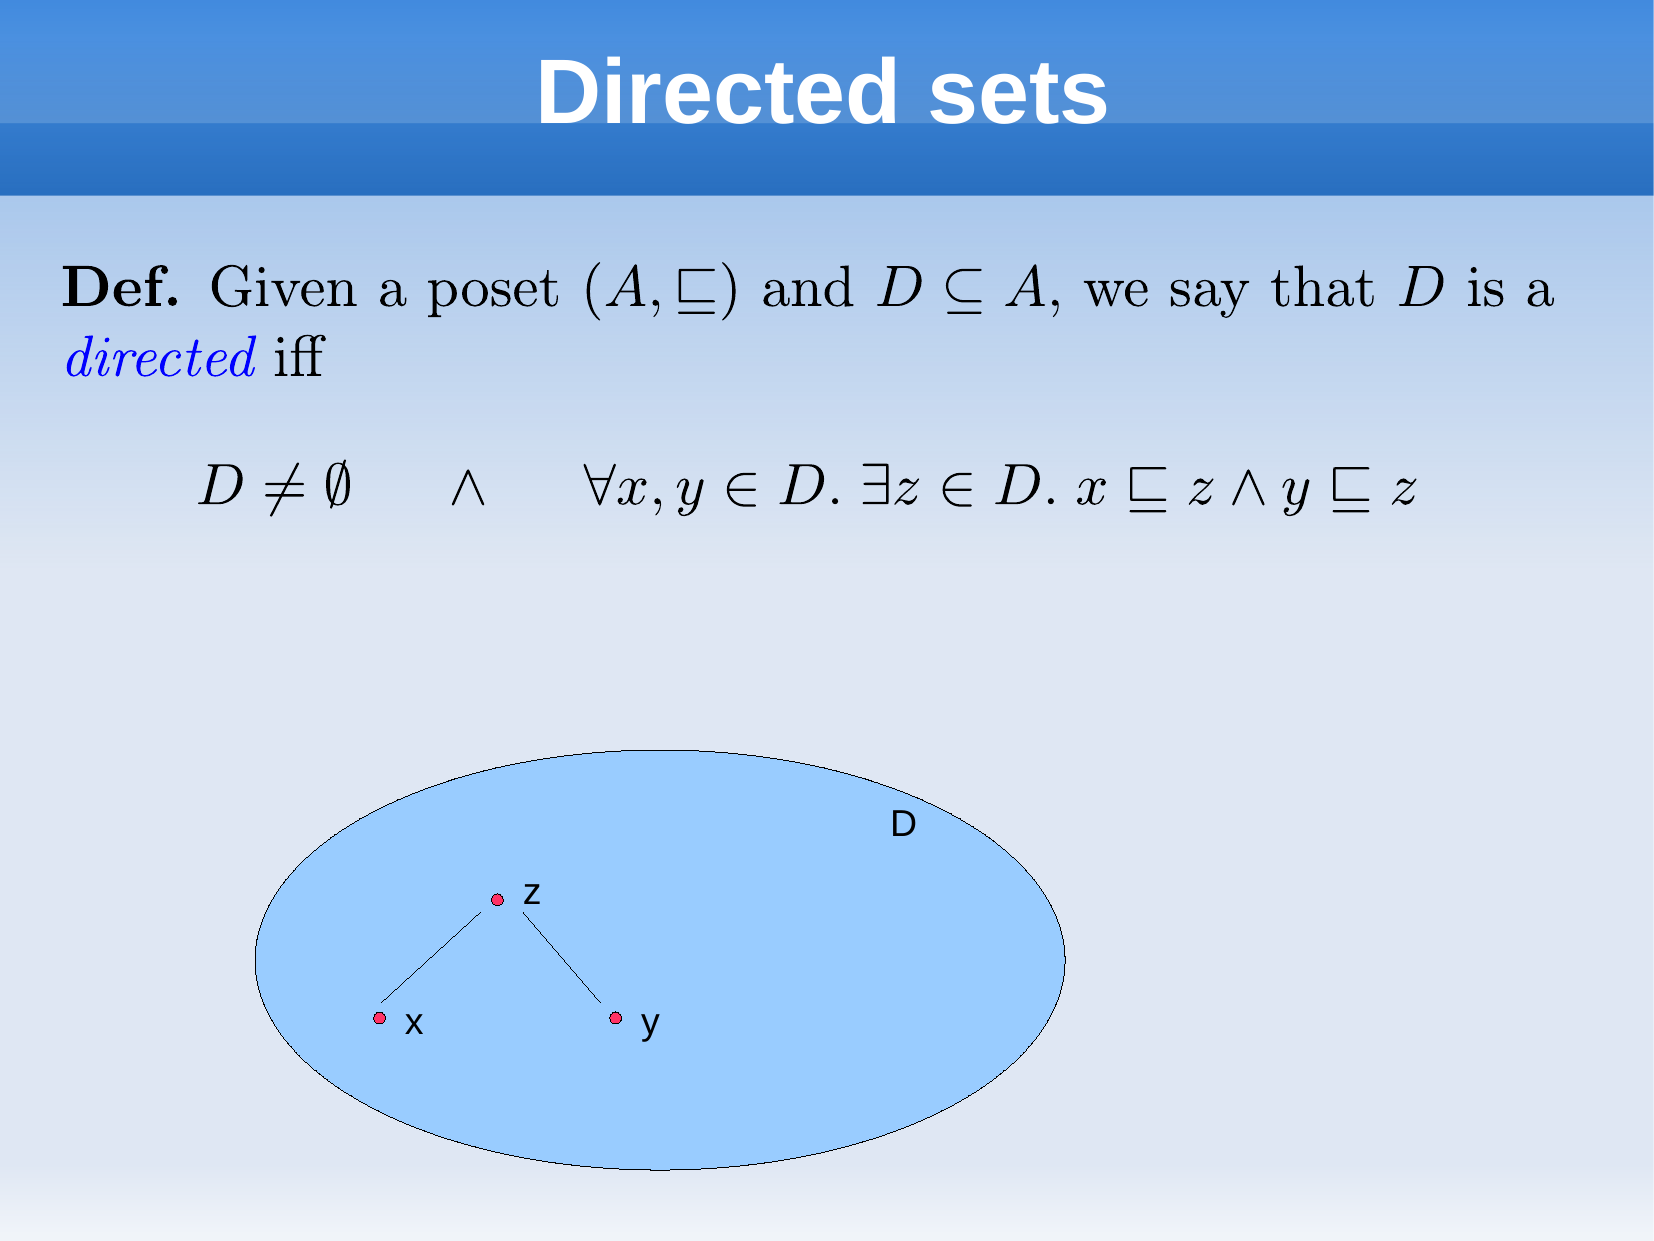

# Directed sets
D
z
x
y